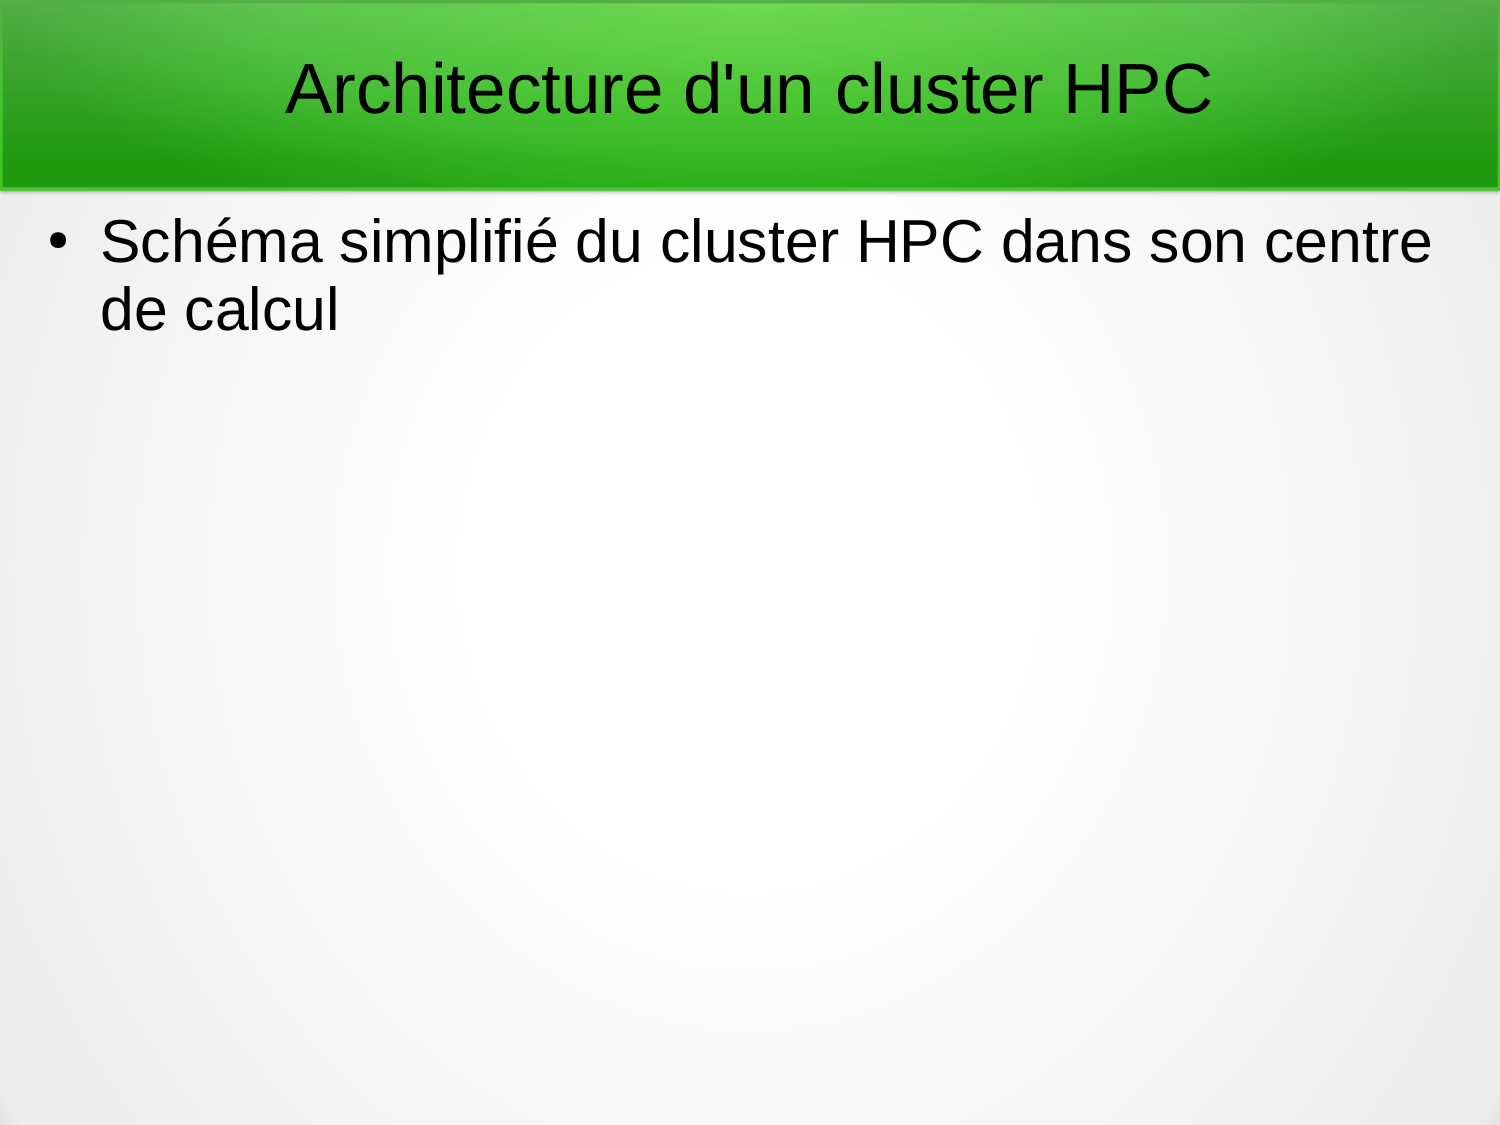

# Architecture d'un cluster HPC
Schéma simplifié du cluster HPC dans son centre de calcul